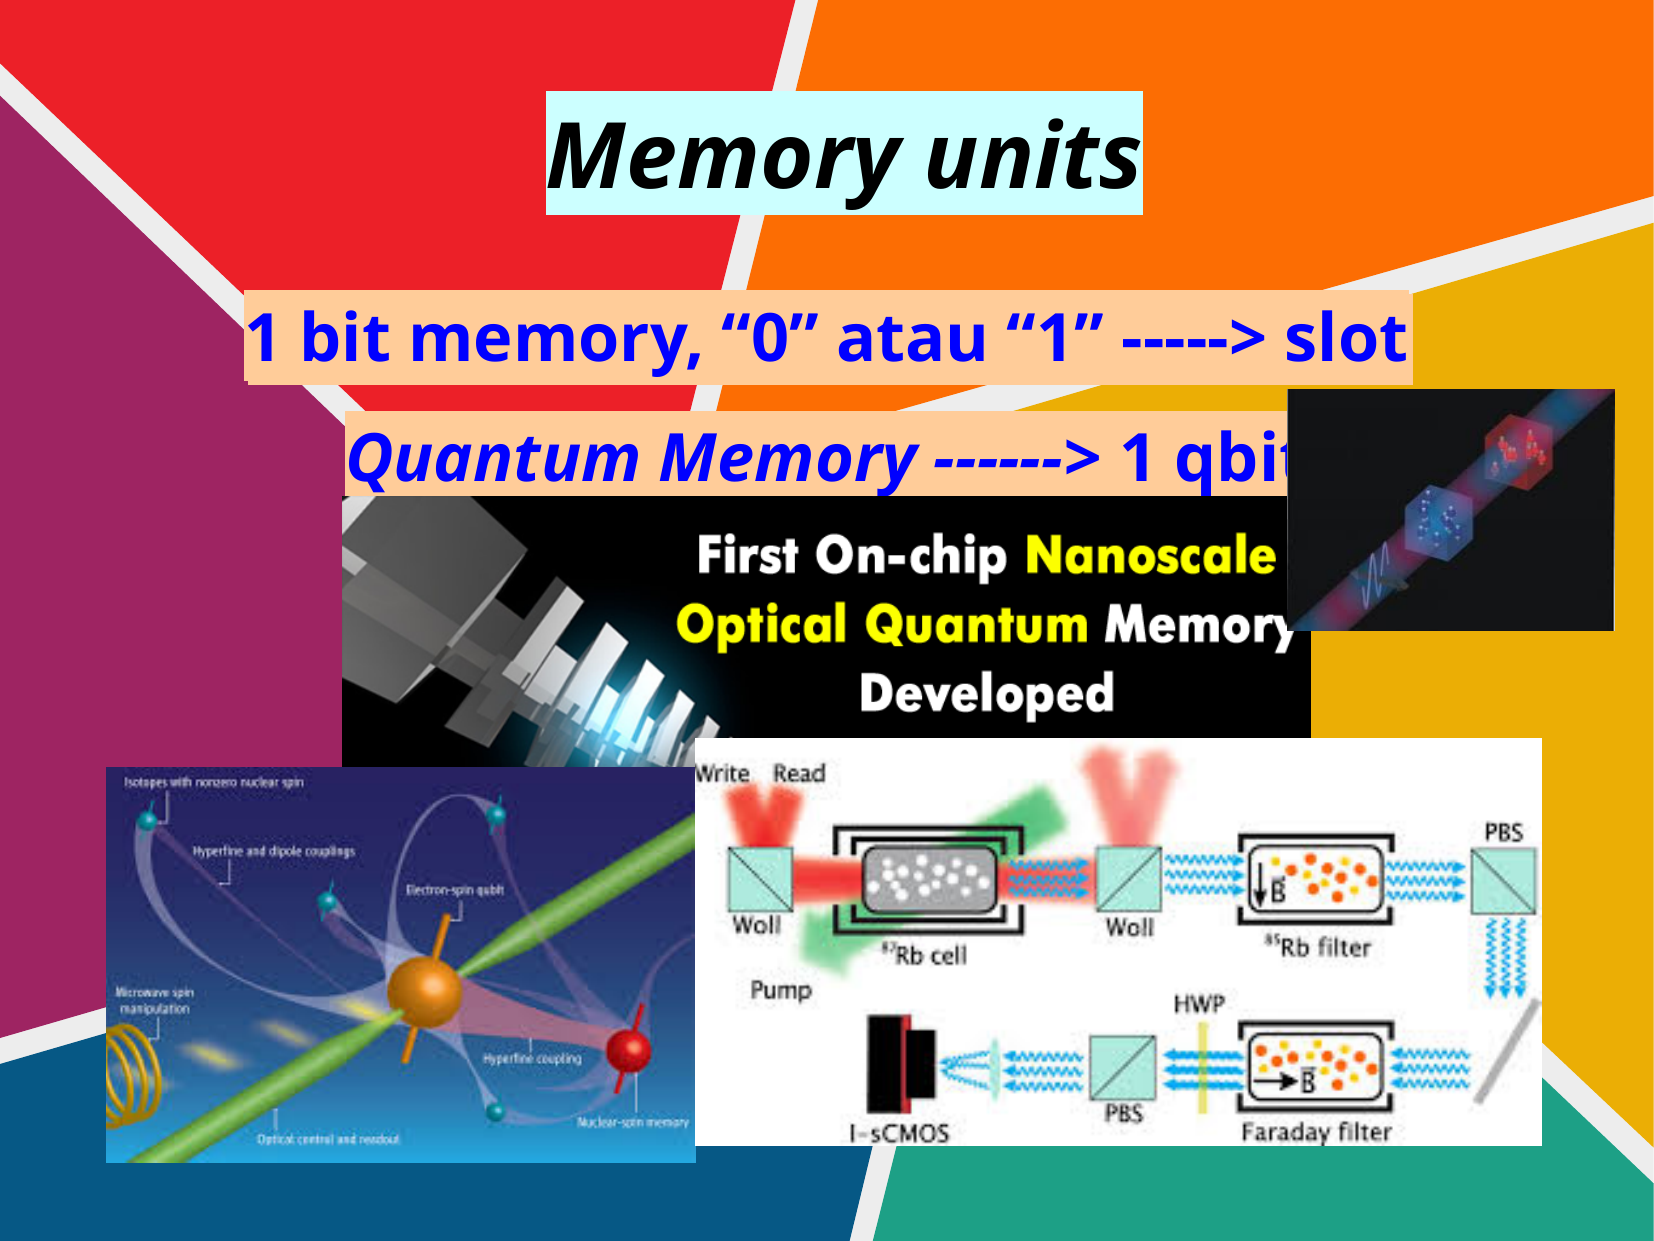

# Memory units
1 bit memory, “0” atau “1” -----> slot
Quantum Memory ------> 1 qbit